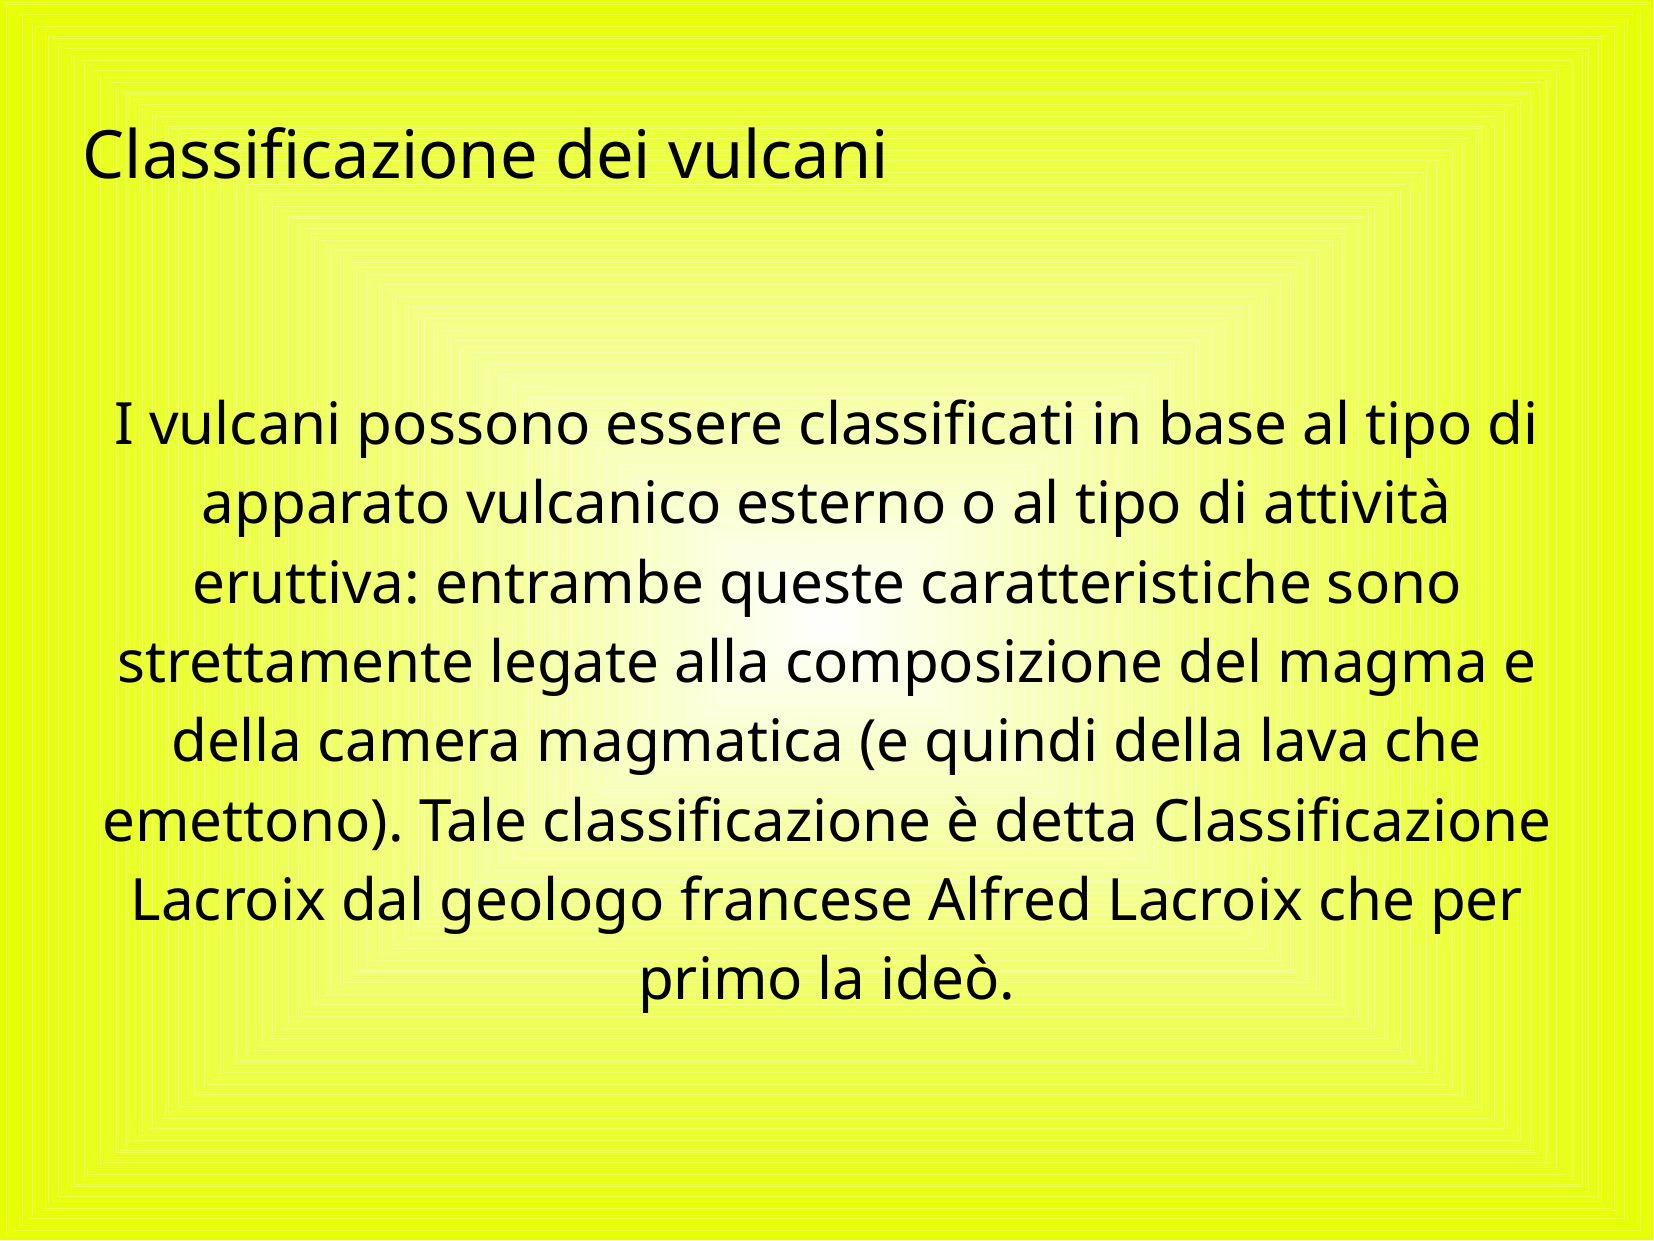

# Classificazione dei vulcani
I vulcani possono essere classificati in base al tipo di apparato vulcanico esterno o al tipo di attività eruttiva: entrambe queste caratteristiche sono strettamente legate alla composizione del magma e della camera magmatica (e quindi della lava che emettono). Tale classificazione è detta Classificazione Lacroix dal geologo francese Alfred Lacroix che per primo la ideò.